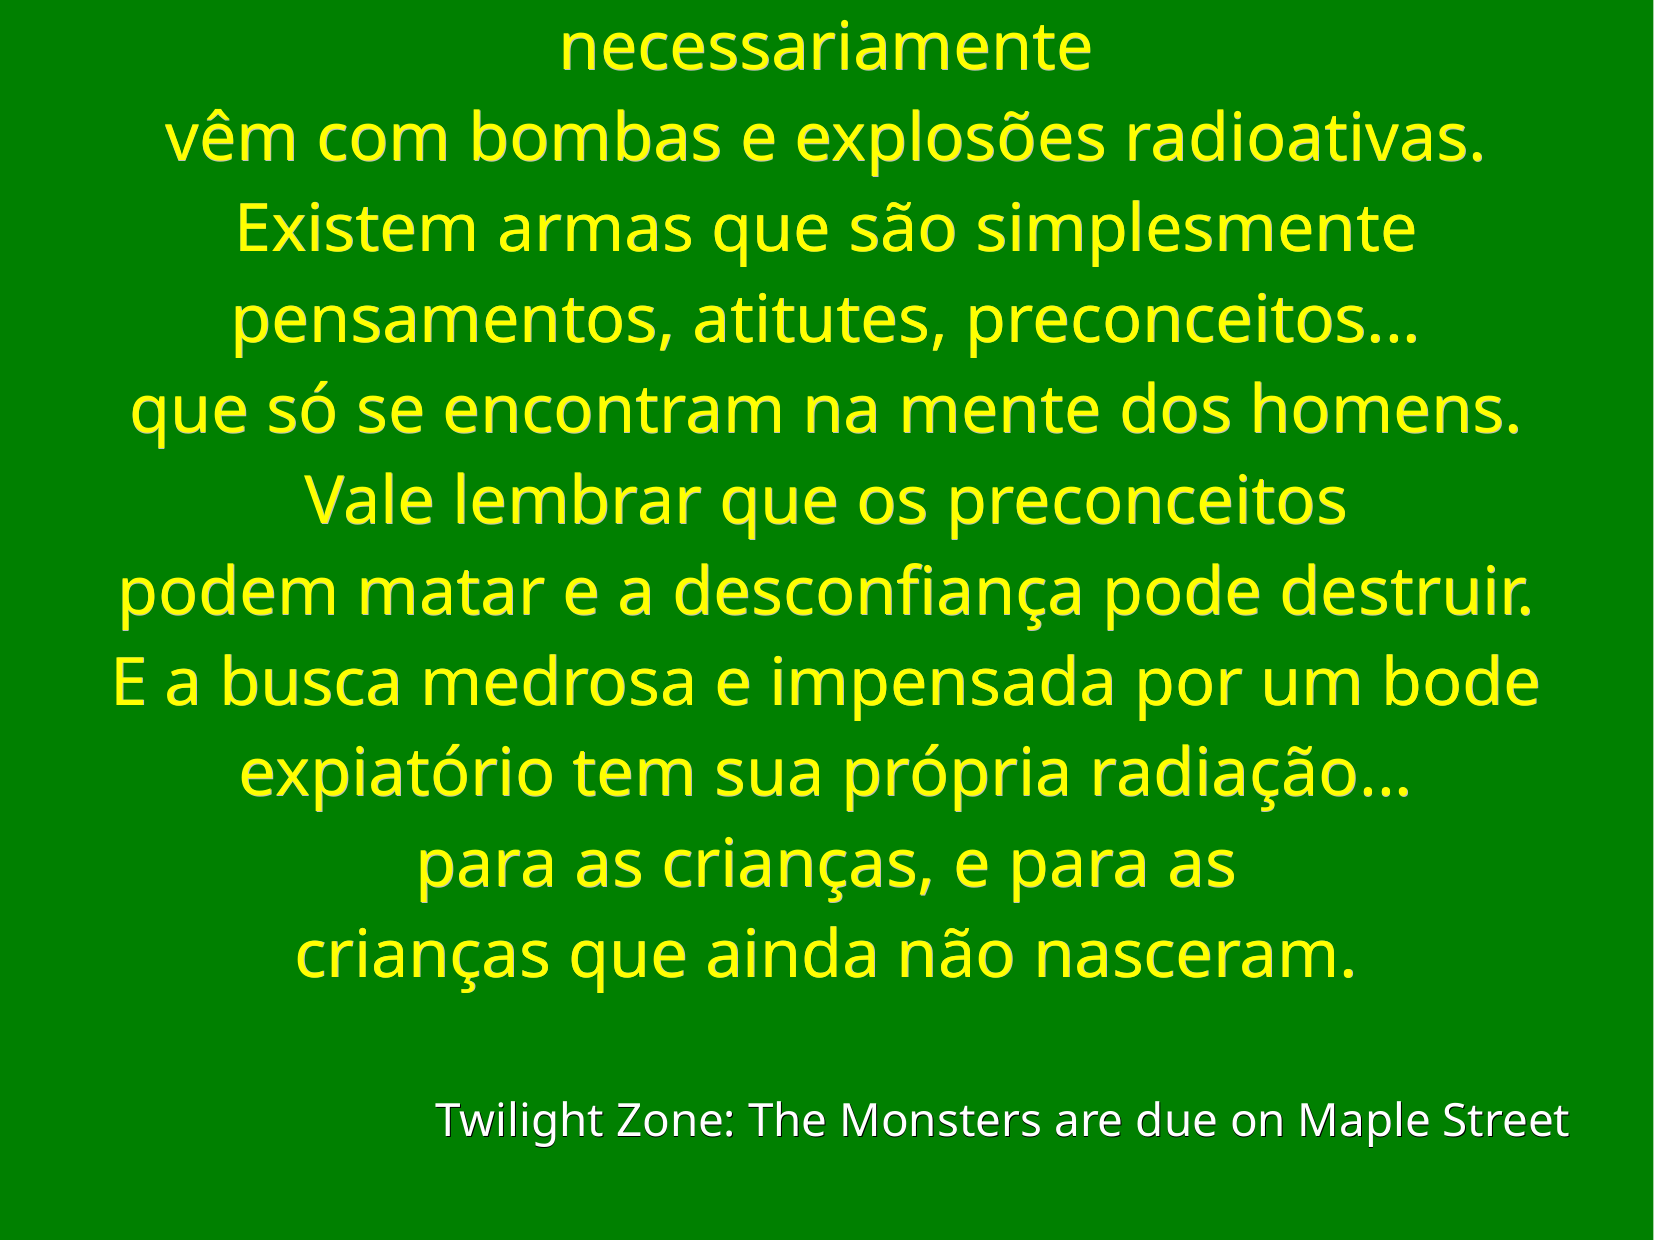

# Ferramentas de conquista não necessariamente
vêm com bombas e explosões radioativas.
Existem armas que são simplesmente
pensamentos, atitutes, preconceitos...
que só se encontram na mente dos homens.
Vale lembrar que os preconceitos
podem matar e a desconfiança pode destruir.
E a busca medrosa e impensada por um bode
expiatório tem sua própria radiação...
para as crianças, e para as
crianças que ainda não nasceram.
Twilight Zone: The Monsters are due on Maple Street